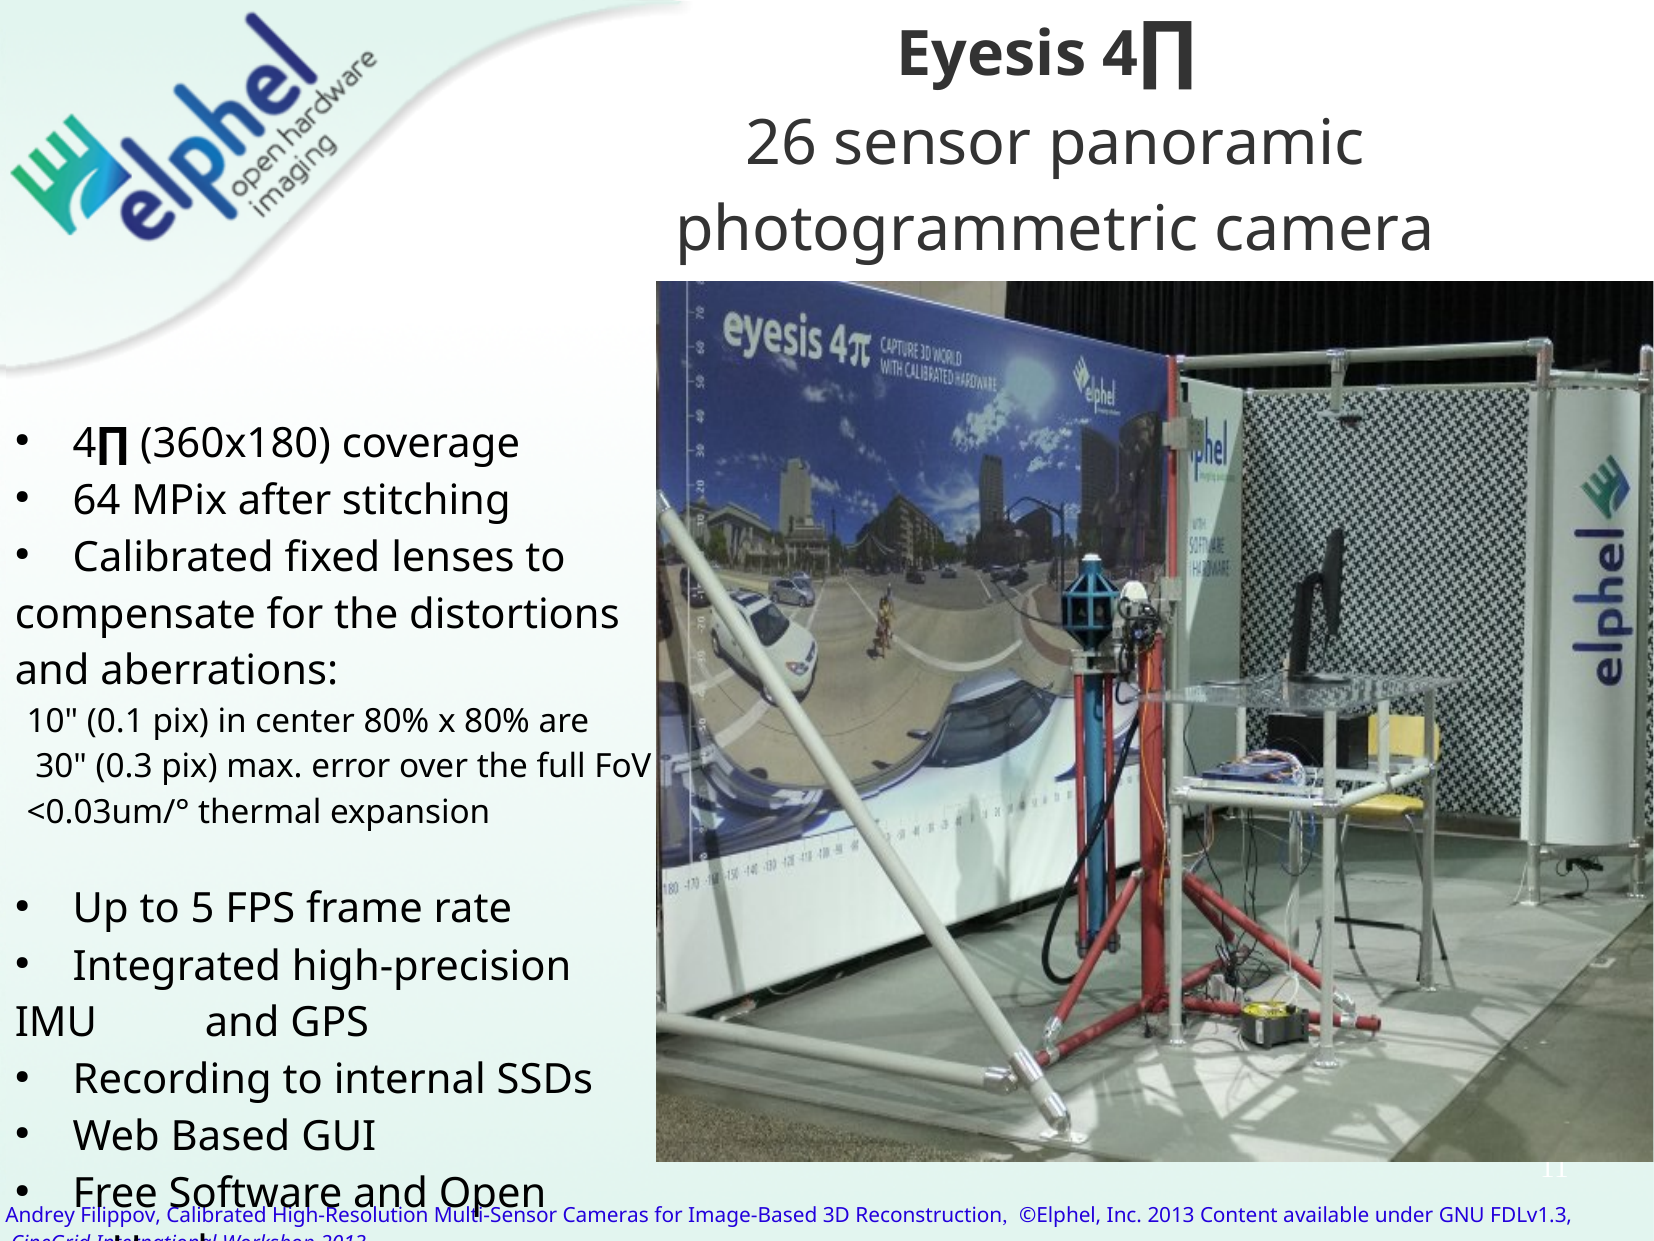

# Eyesis 4∏ 26 sensor panoramic photogrammetric camera
 4∏ (360x180) coverage
 64 MPix after stitching
 Calibrated fixed lenses to compensate for the distortions and aberrations:
10" (0.1 pix) in center 80% x 80% are
 30" (0.3 pix) max. error over the full FoV
<0.03um/° thermal expansion
 Up to 5 FPS frame rate
 Integrated high-precision IMU and GPS
 Recording to internal SSDs
 Web Based GUI
 Free Software and Open Hardware